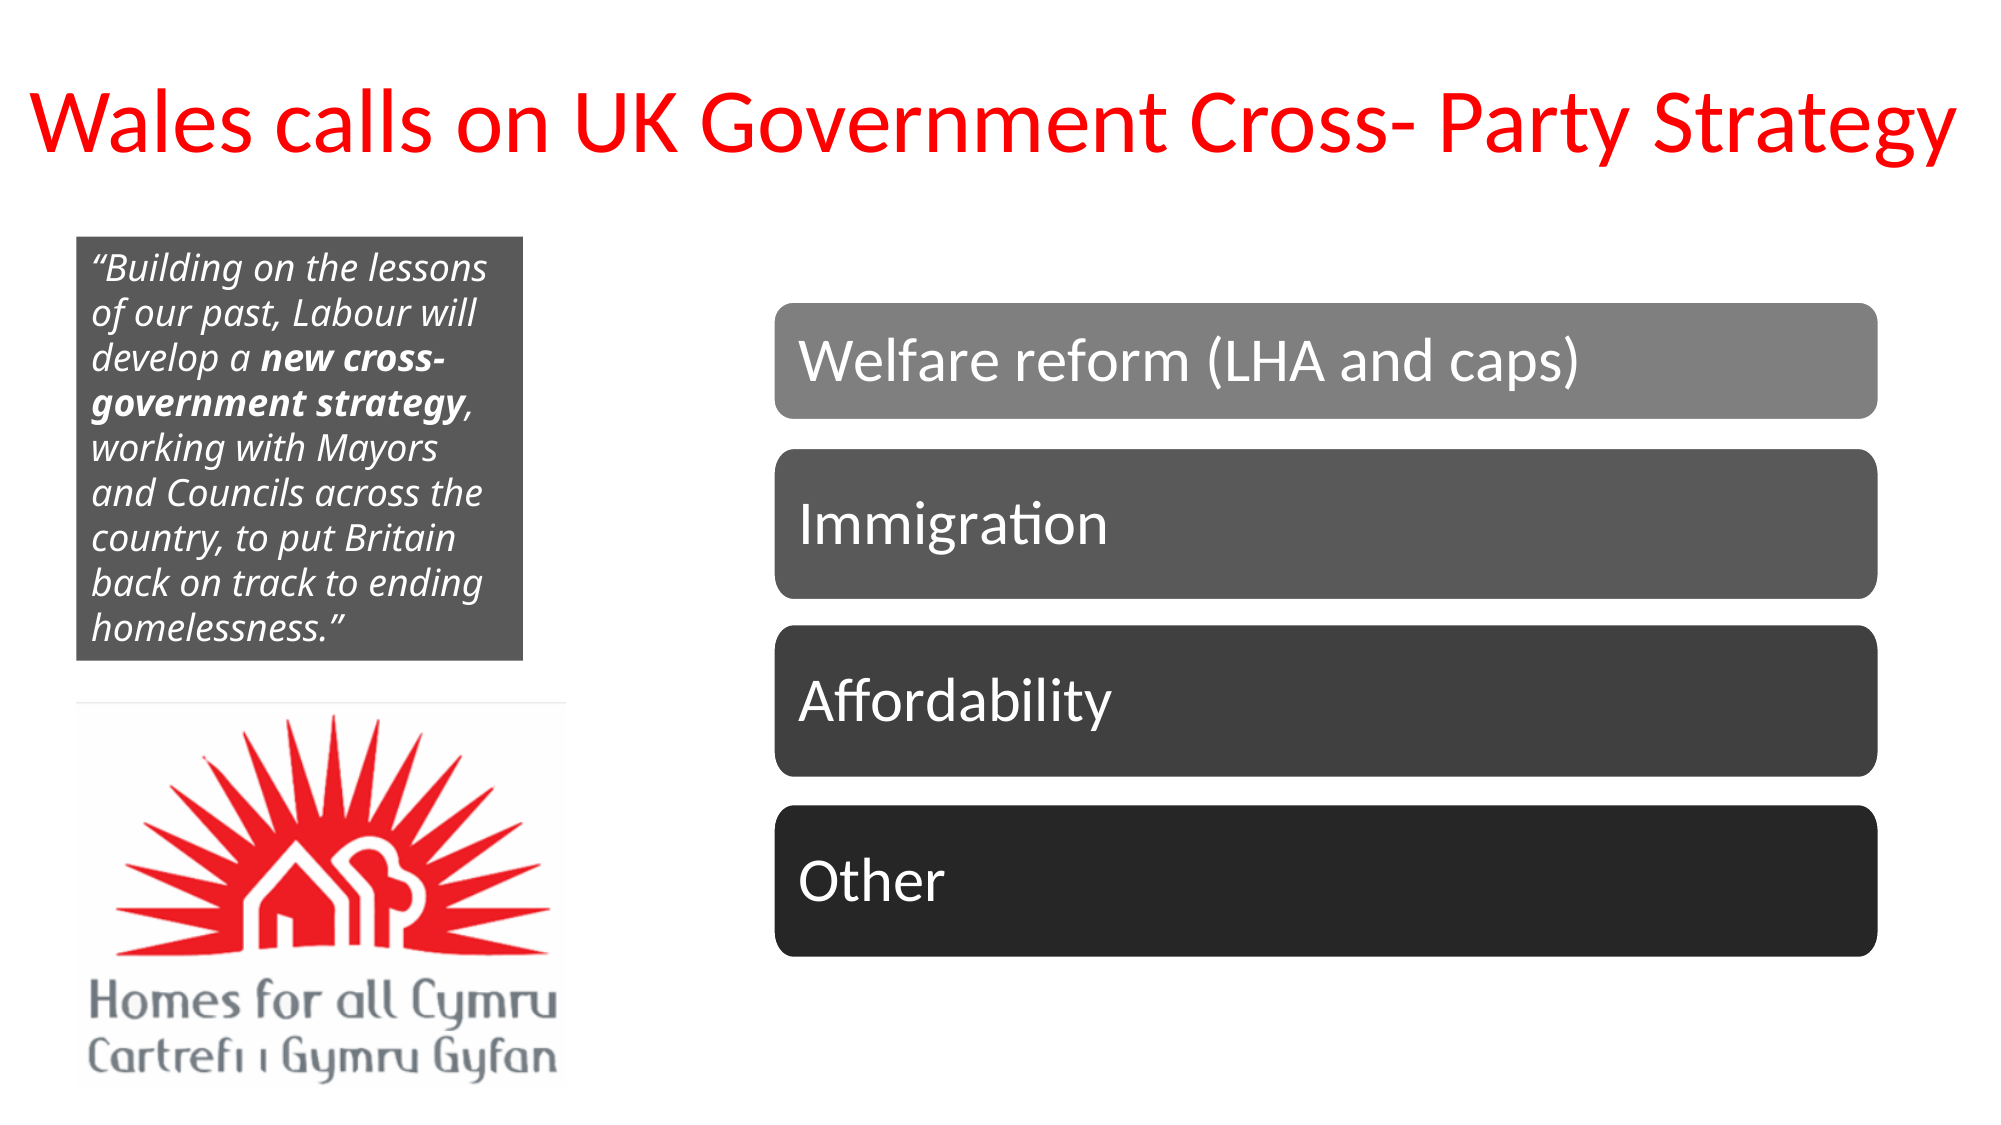

# Wales calls on UK Government Cross- Party Strategy
“Building on the lessons of our past, Labour will develop a new cross-government strategy, working with Mayors and Councils across the country, to put Britain back on track to ending homelessness.”
Welfare reform (LHA and caps)
Immigration
Affordability
Other